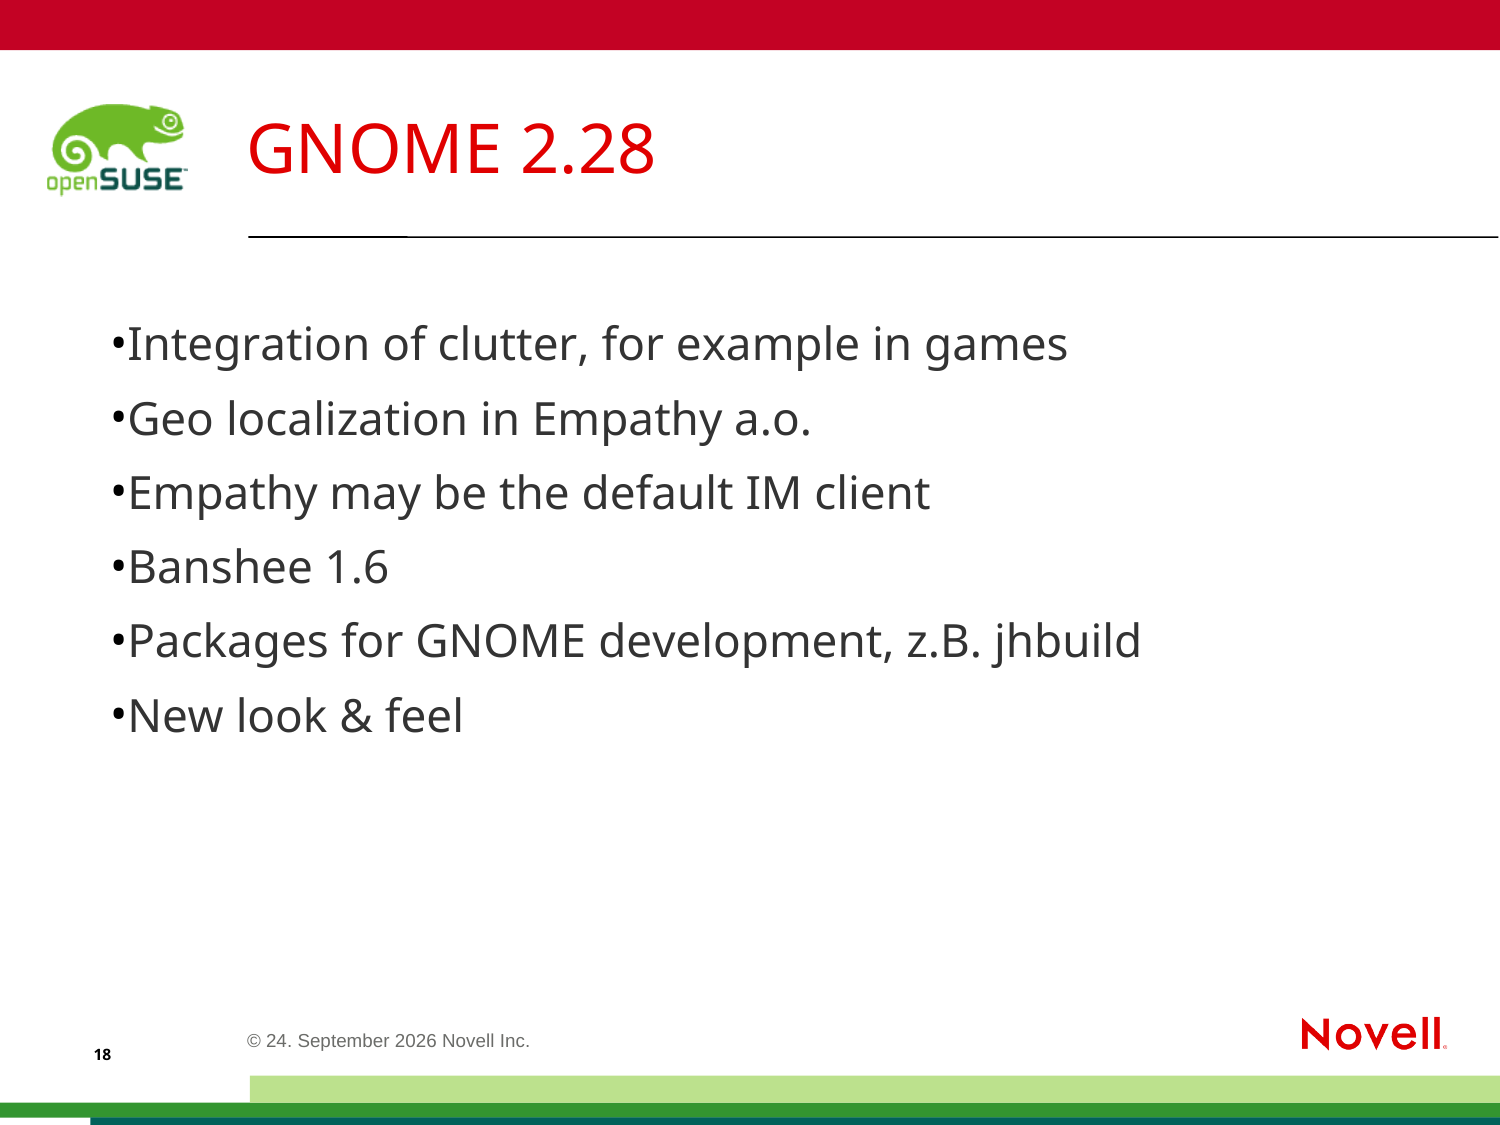

# GNOME 2.28
Integration of clutter, for example in games
Geo localization in Empathy a.o.
Empathy may be the default IM client
Banshee 1.6
Packages for GNOME development, z.B. jhbuild
New look & feel